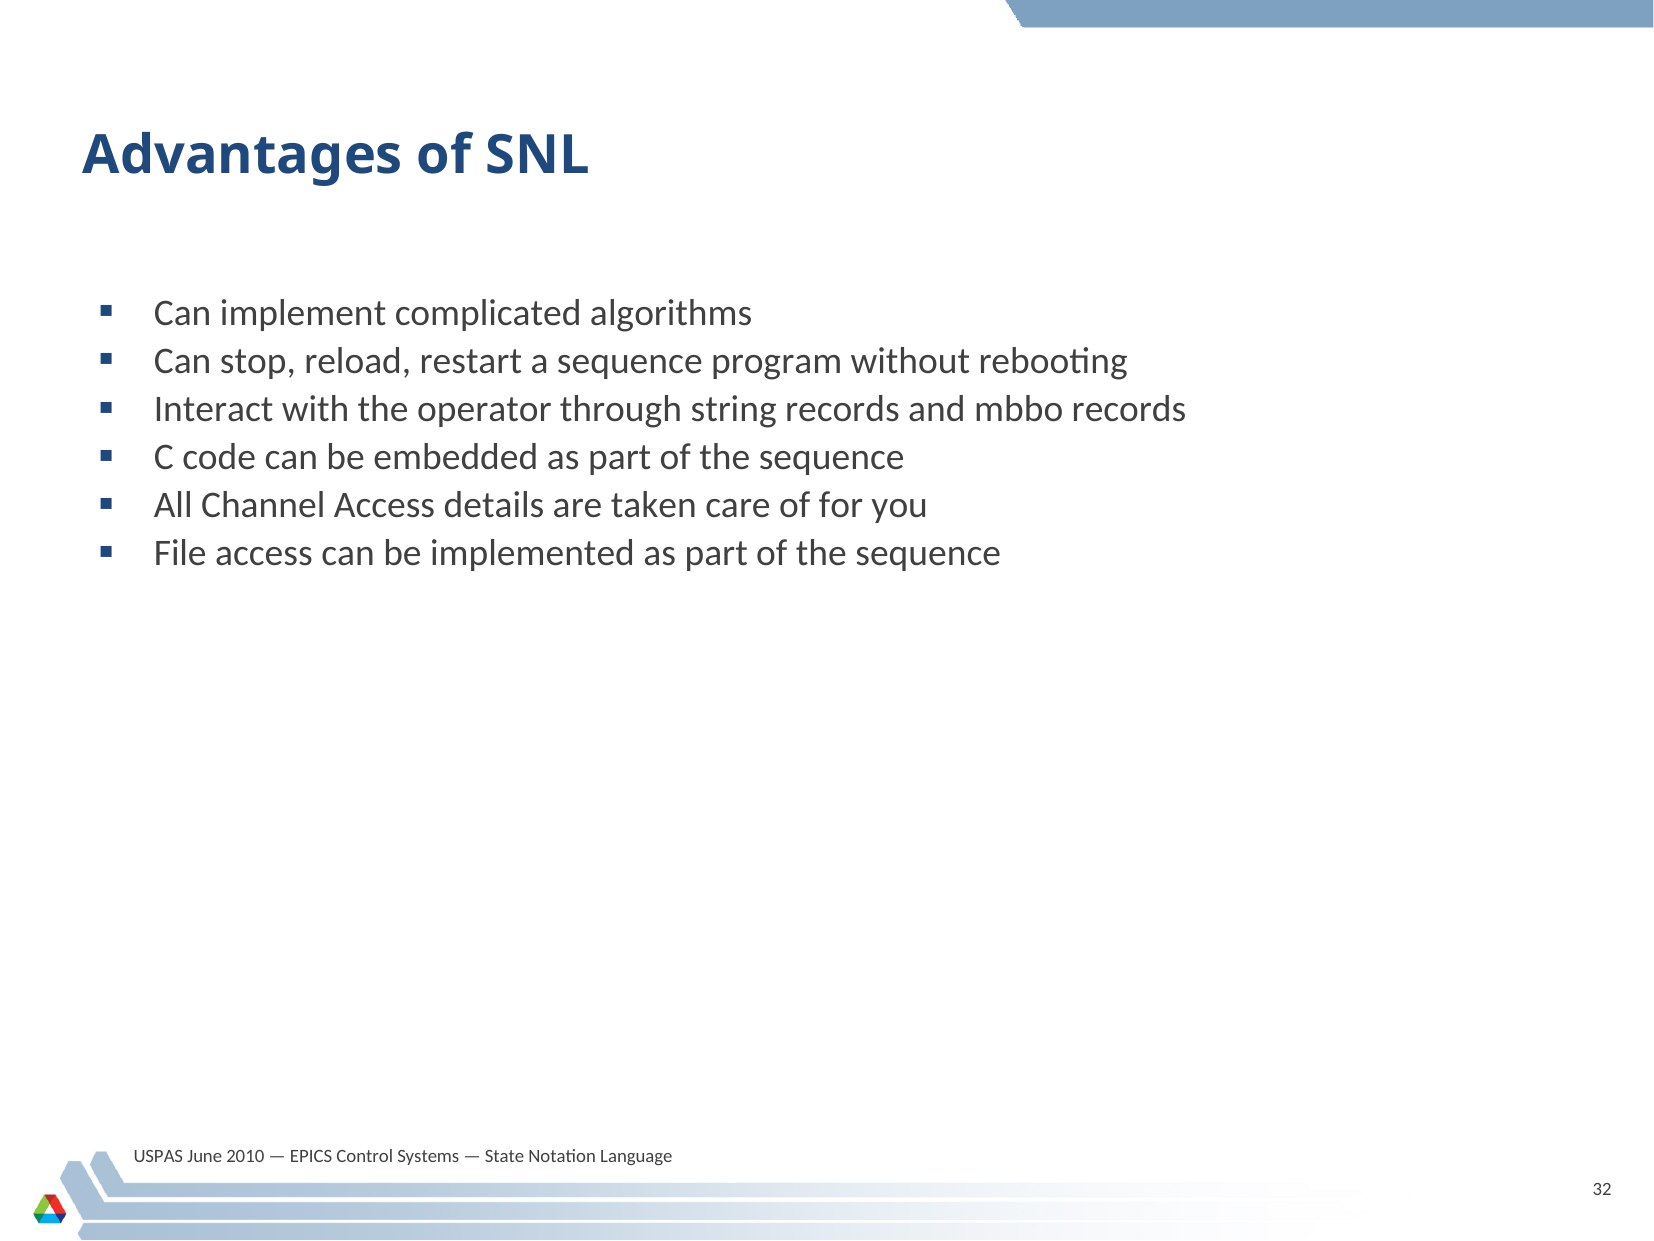

# Advantages of SNL
Can implement complicated algorithms
Can stop, reload, restart a sequence program without rebooting
Interact with the operator through string records and mbbo records
C code can be embedded as part of the sequence
All Channel Access details are taken care of for you
File access can be implemented as part of the sequence
USPAS June 2010 — EPICS Control Systems — State Notation Language
32